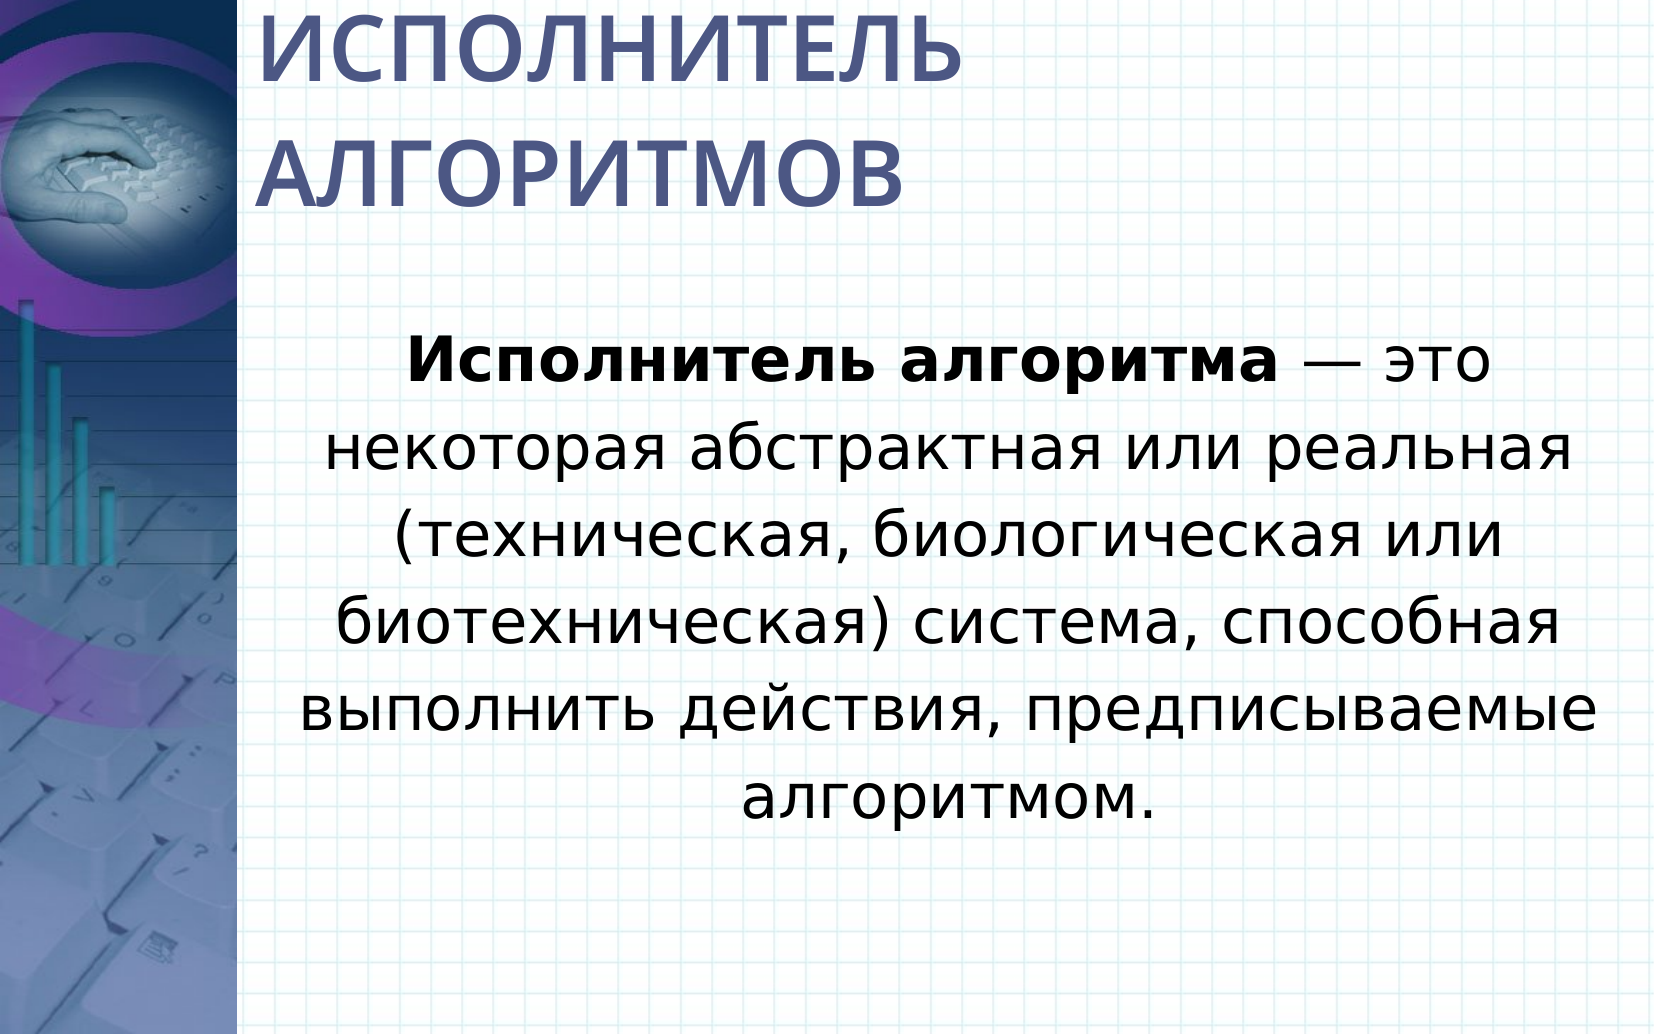

# ИСПОЛНИТЕЛЬ АЛГОРИТМОВ
Исполнитель алгоритма — это некоторая абстрактная или реальная (техническая, биологическая или биотехническая) система, способная выполнить действия, предписываемые алгоритмом.